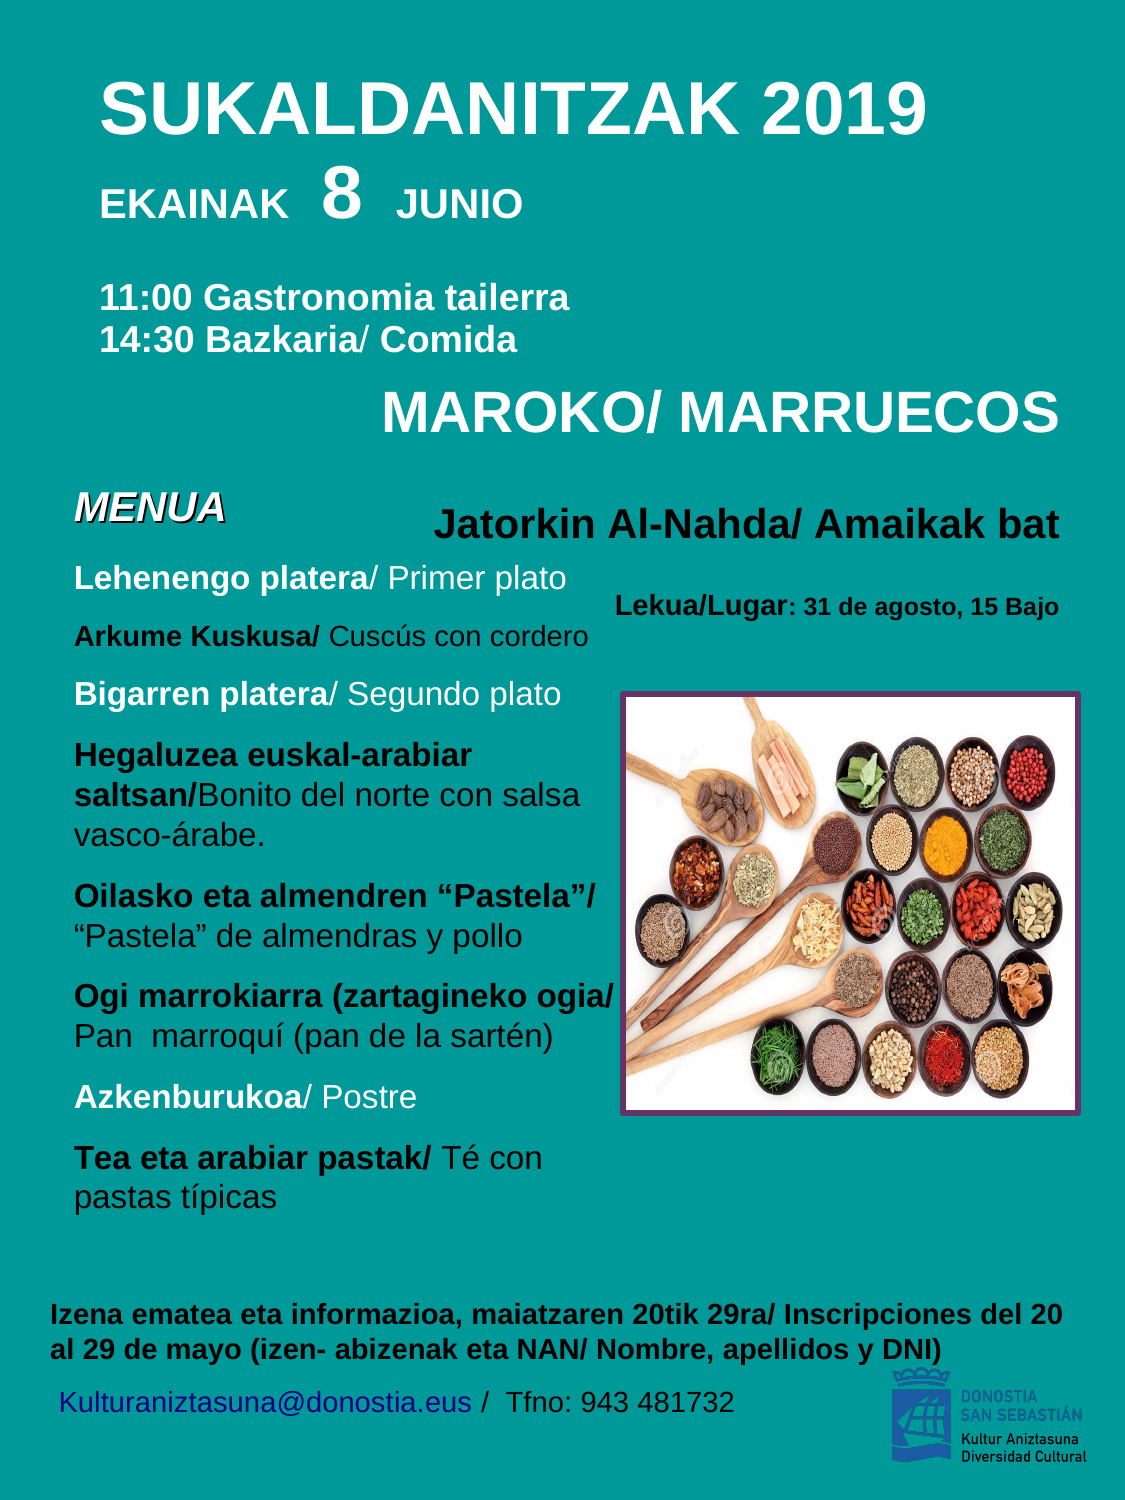

# SUKALDANITZAK 2019 EKAINAK 8 JUNIO 11:00 Gastronomia tailerra 14:30 Bazkaria/ Comida
MAROKO/ MARRUECOS
 Jatorkin Al-Nahda/ Amaikak bat
Lekua/Lugar: 31 de agosto, 15 Bajo
MENUA
Lehenengo platera/ Primer plato
Arkume Kuskusa/ Cuscús con cordero
Bigarren platera/ Segundo plato
Hegaluzea euskal-arabiar saltsan/Bonito del norte con salsa vasco-árabe.
Oilasko eta almendren “Pastela”/ “Pastela” de almendras y pollo
Ogi marrokiarra (zartagineko ogia/ Pan marroquí (pan de la sartén)
Azkenburukoa/ Postre
Tea eta arabiar pastak/ Té con pastas típicas
Izena ematea eta informazioa, maiatzaren 20tik 29ra/ Inscripciones del 20 al 29 de mayo (izen- abizenak eta NAN/ Nombre, apellidos y DNI)
 Kulturaniztasuna@donostia.eus / Tfno: 943 481732